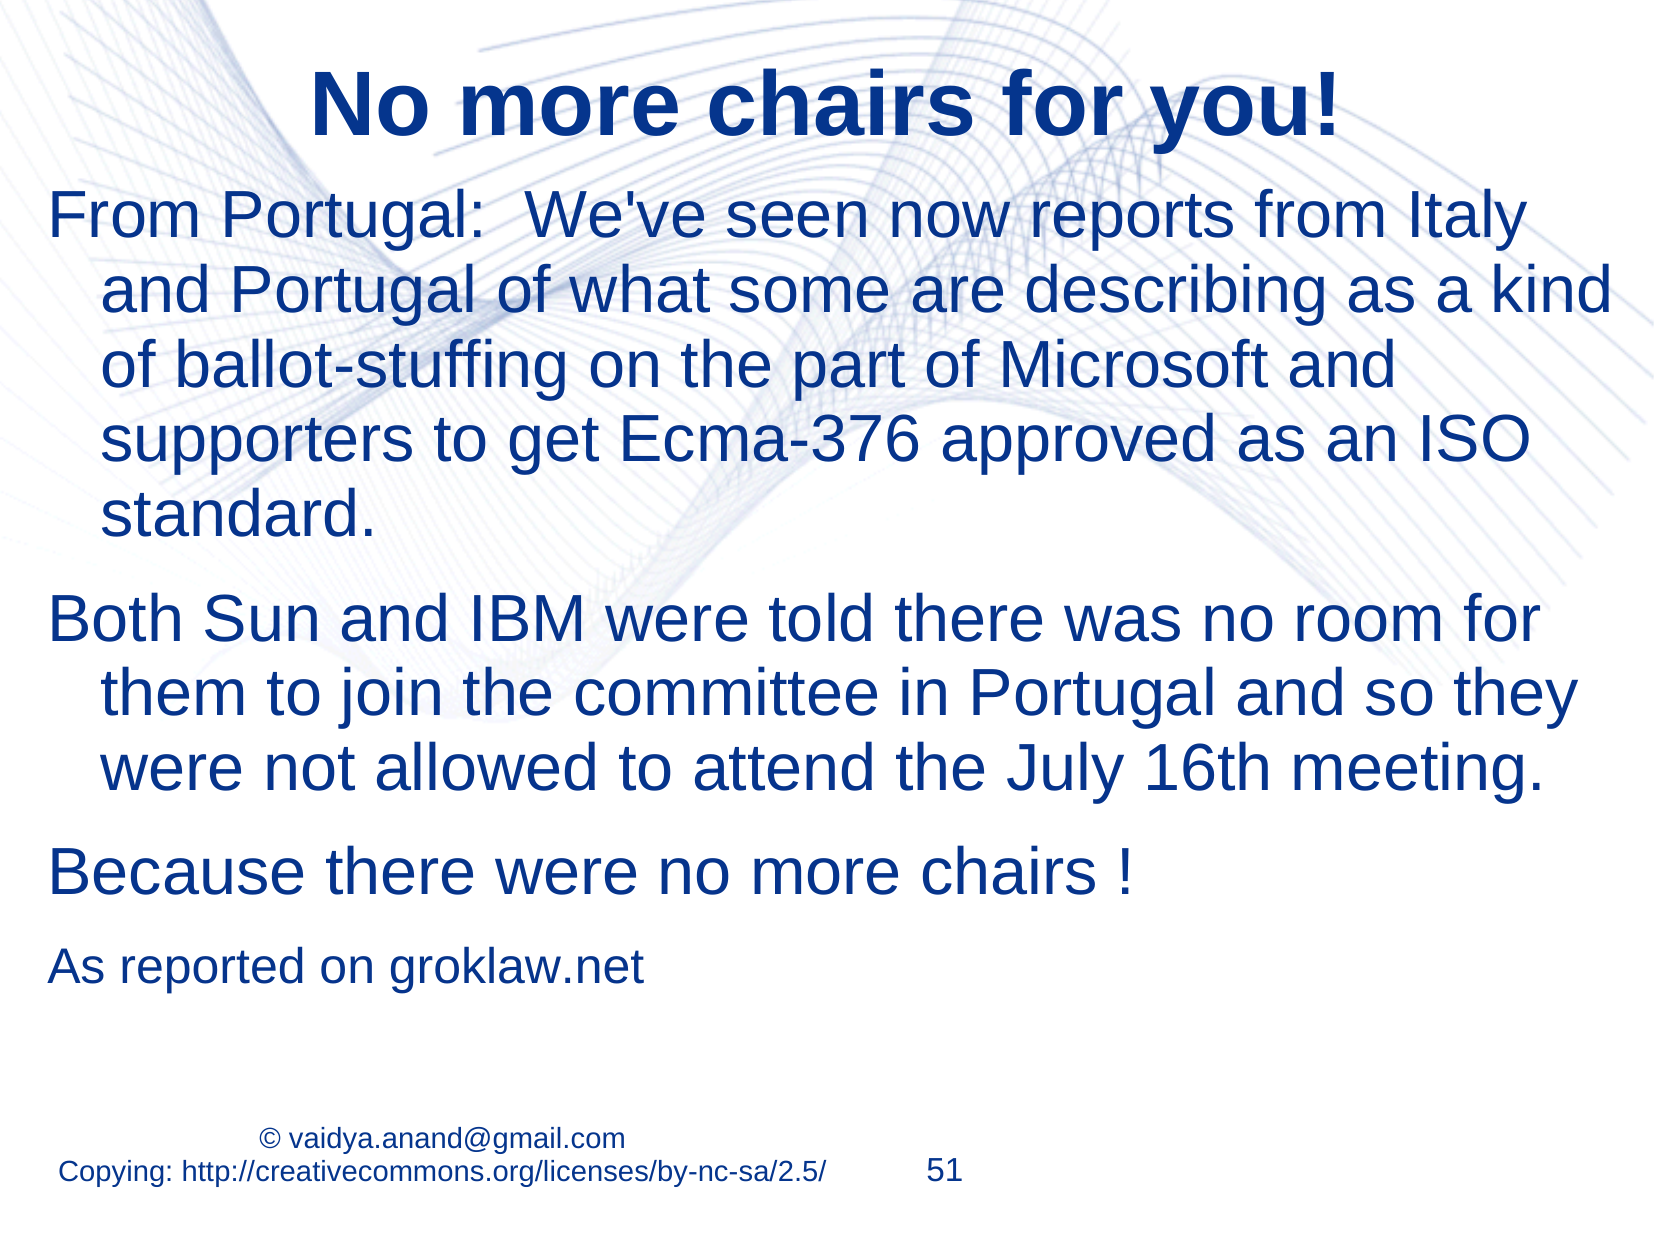

# No more chairs for you!
From Portugal: We've seen now reports from Italy and Portugal of what some are describing as a kind of ballot-stuffing on the part of Microsoft and supporters to get Ecma-376 approved as an ISO standard.
Both Sun and IBM were told there was no room for them to join the committee in Portugal and so they were not allowed to attend the July 16th meeting.
Because there were no more chairs !
As reported on groklaw.net
http://www.broffice.org
51